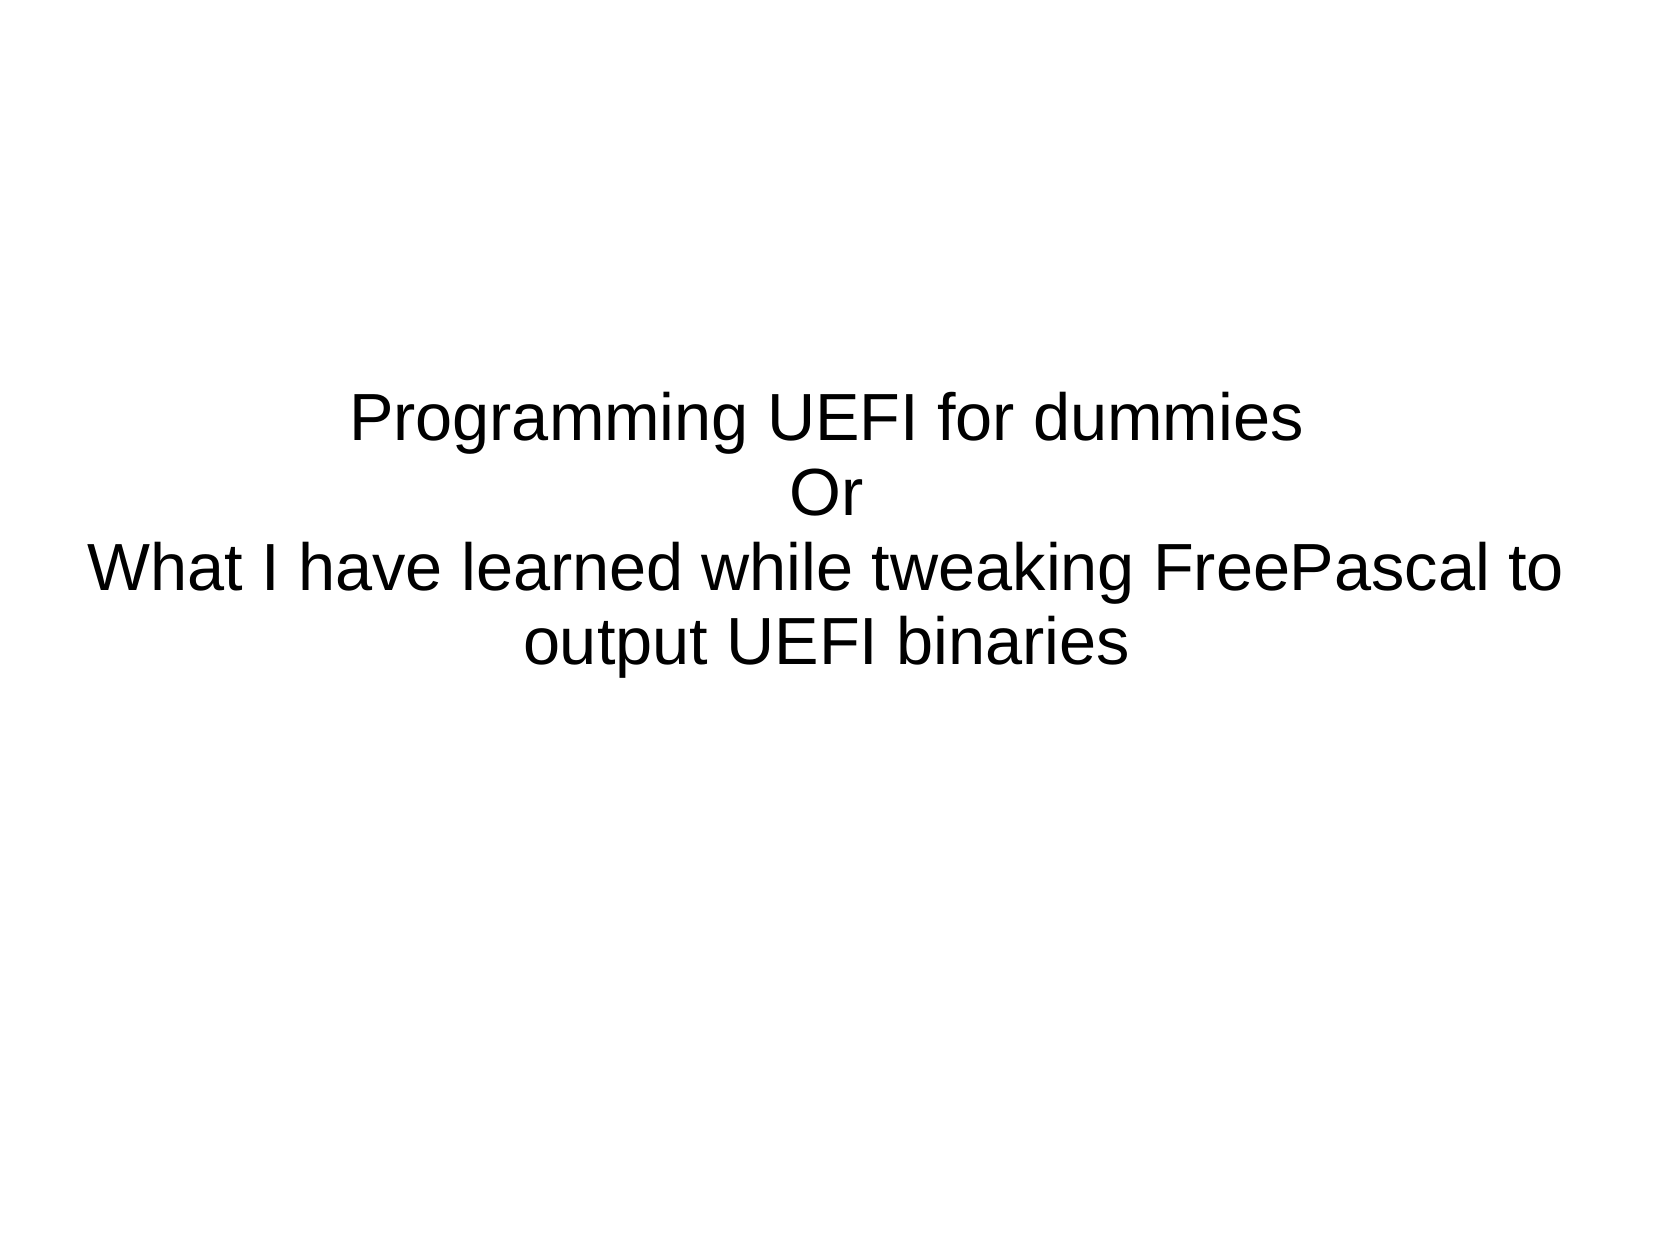

# Programming UEFI for dummies
Or
What I have learned while tweaking FreePascal to output UEFI binaries